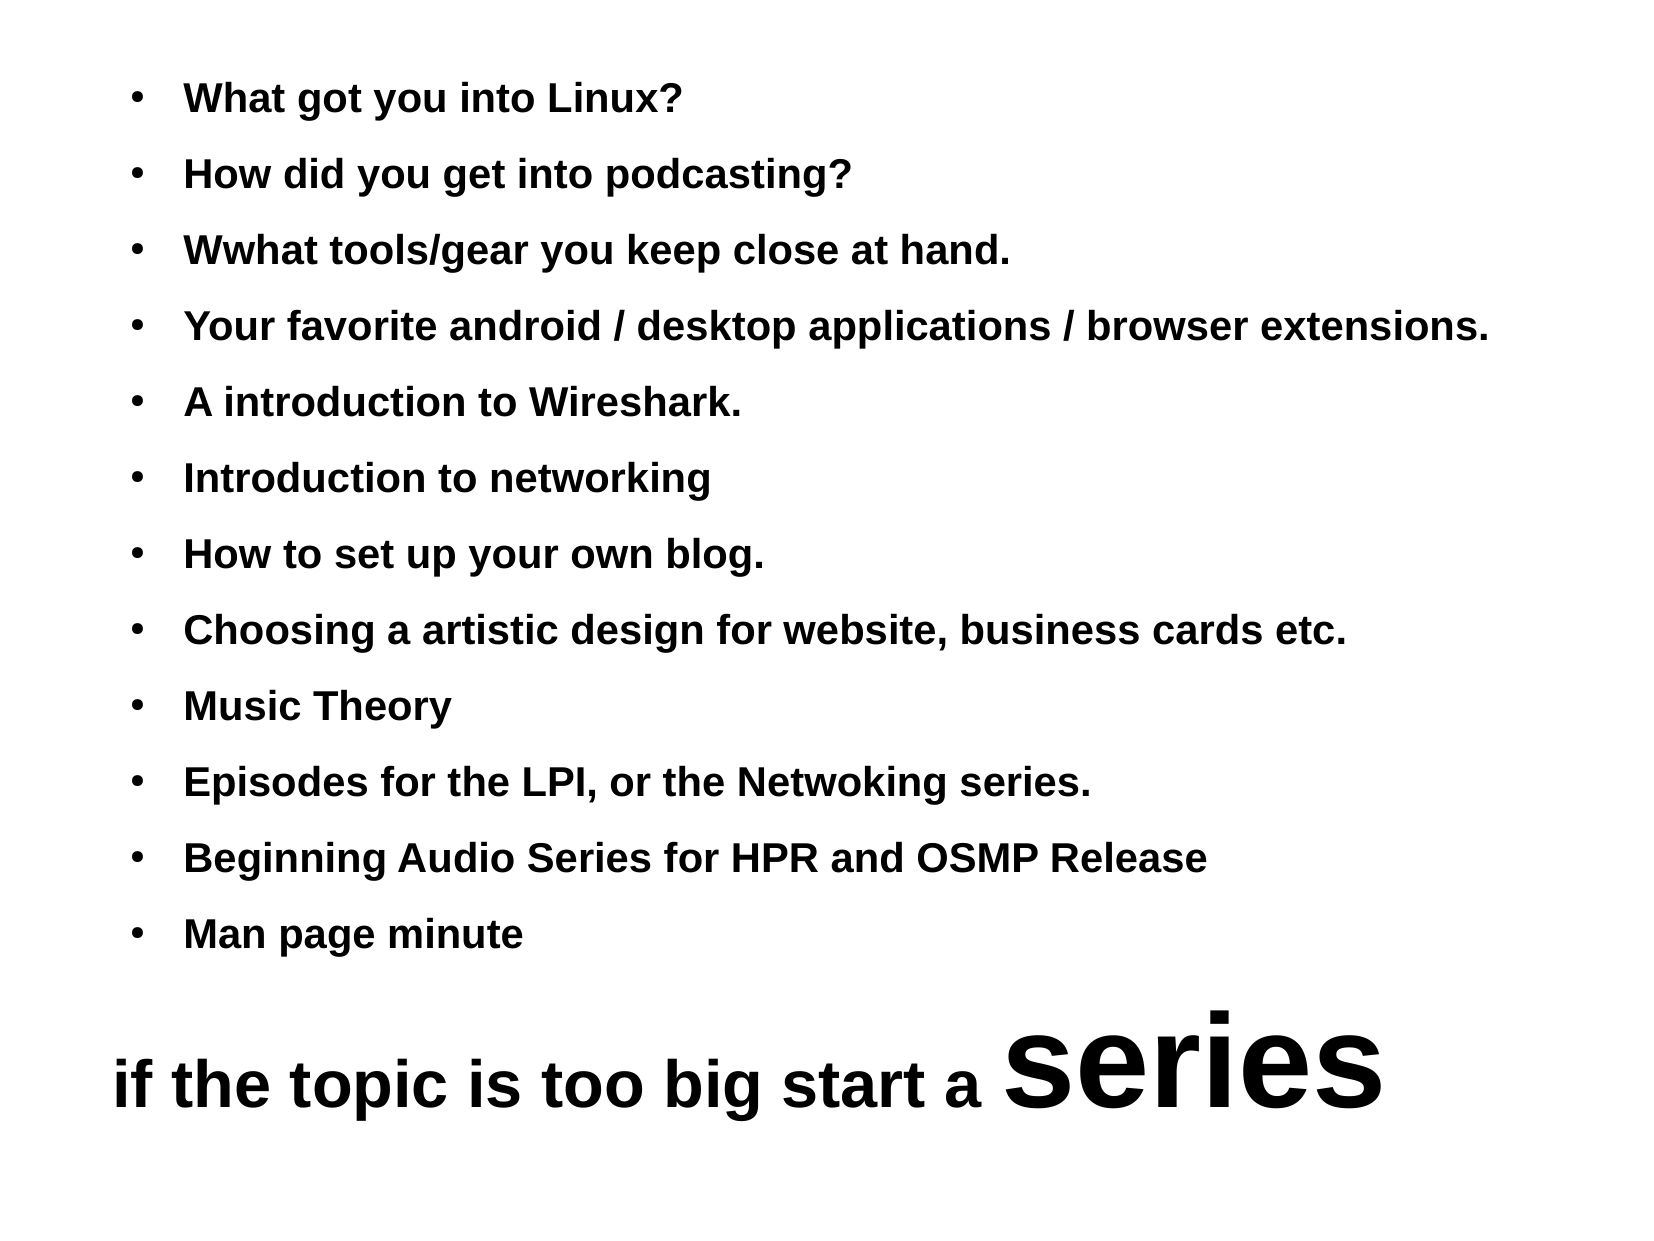

# What got you into Linux?
How did you get into podcasting?
Wwhat tools/gear you keep close at hand.
Your favorite android / desktop applications / browser extensions.
A introduction to Wireshark.
Introduction to networking
How to set up your own blog.
Choosing a artistic design for website, business cards etc.
Music Theory
Episodes for the LPI, or the Netwoking series.
Beginning Audio Series for HPR and OSMP Release
Man page minute
if the topic is too big start a series